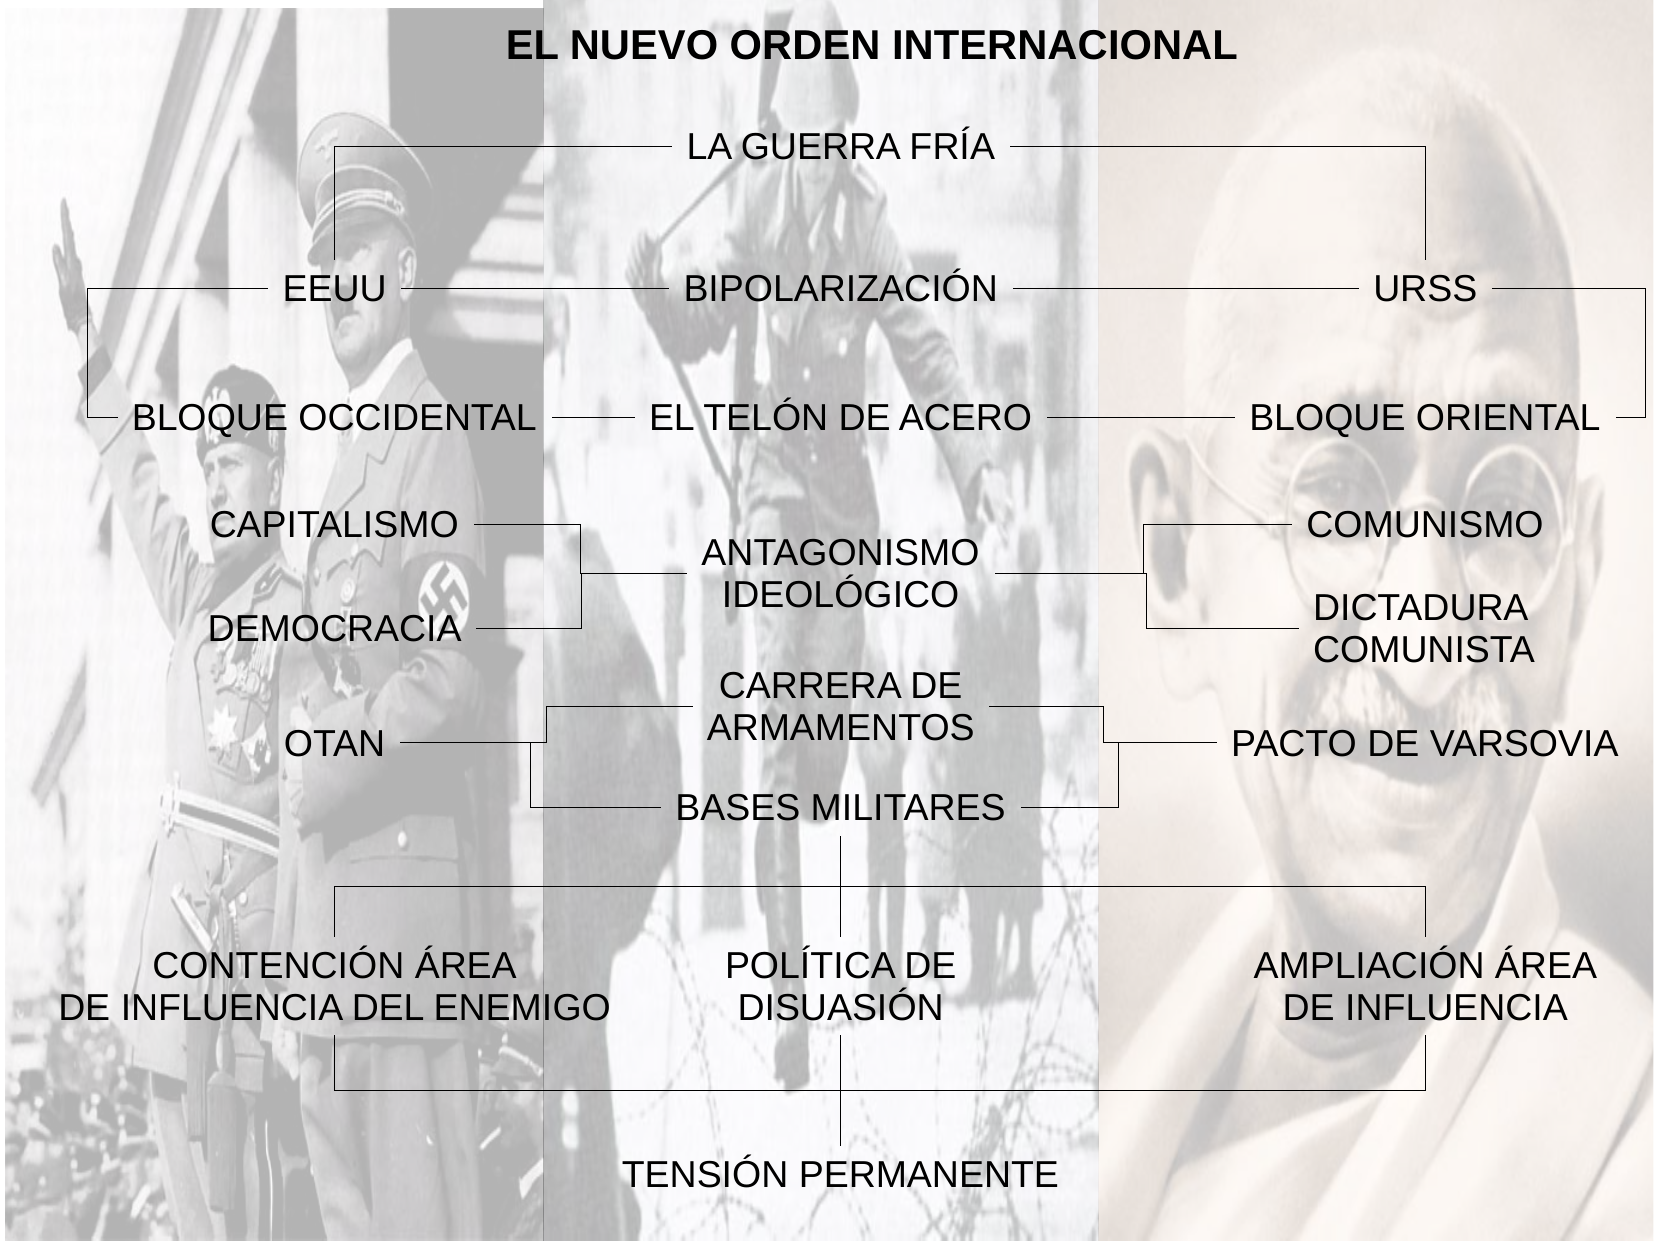

EL NUEVO ORDEN INTERNACIONAL
LA GUERRA FRÍA
EEUU
BIPOLARIZACIÓN
URSS
BLOQUE OCCIDENTAL
EL TELÓN DE ACERO
BLOQUE ORIENTAL
CAPITALISMO
COMUNISMO
ANTAGONISMO
IDEOLÓGICO
DICTADURA
COMUNISTA
DEMOCRACIA
CARRERA DE
ARMAMENTOS
OTAN
PACTO DE VARSOVIA
BASES MILITARES
CONTENCIÓN ÁREA
DE INFLUENCIA DEL ENEMIGO
POLÍTICA DE
DISUASIÓN
AMPLIACIÓN ÁREA
DE INFLUENCIA
TENSIÓN PERMANENTE